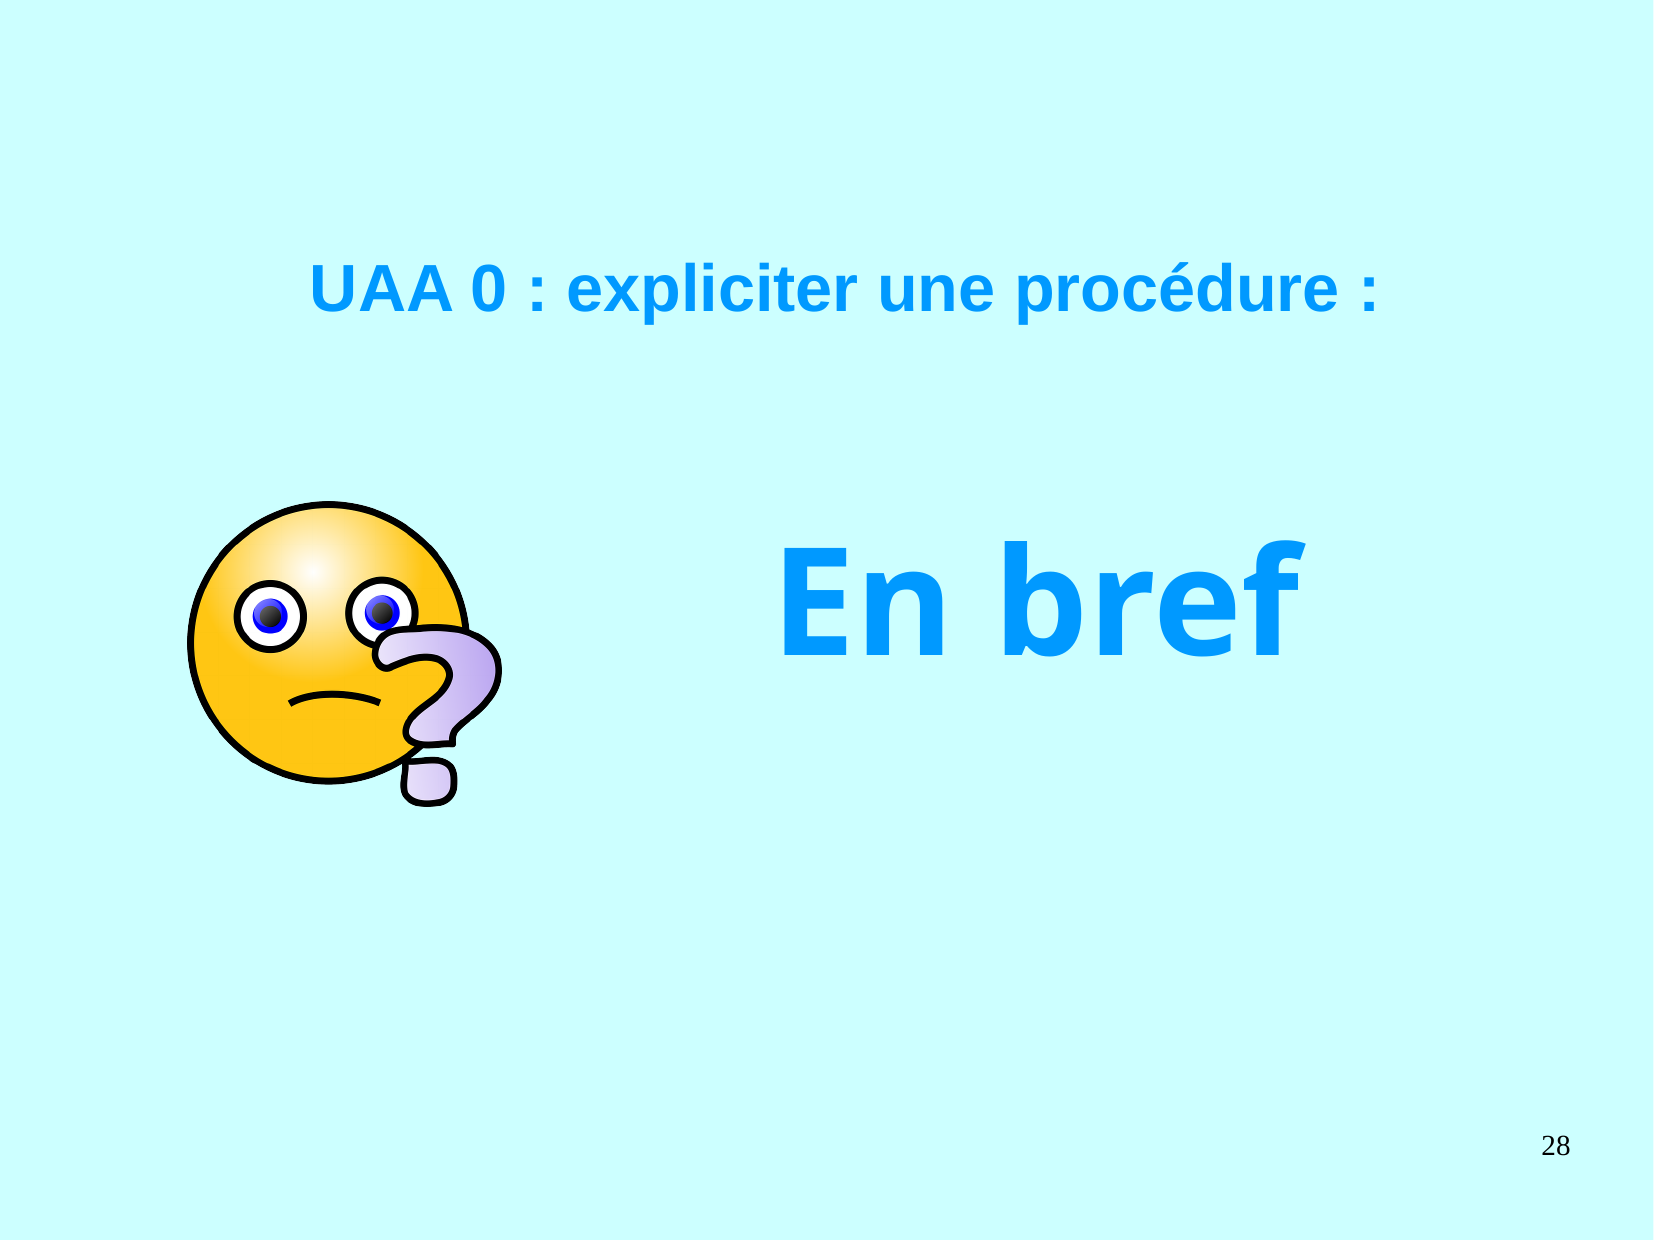

UAA 0 : expliciter une procédure :
En bref
28